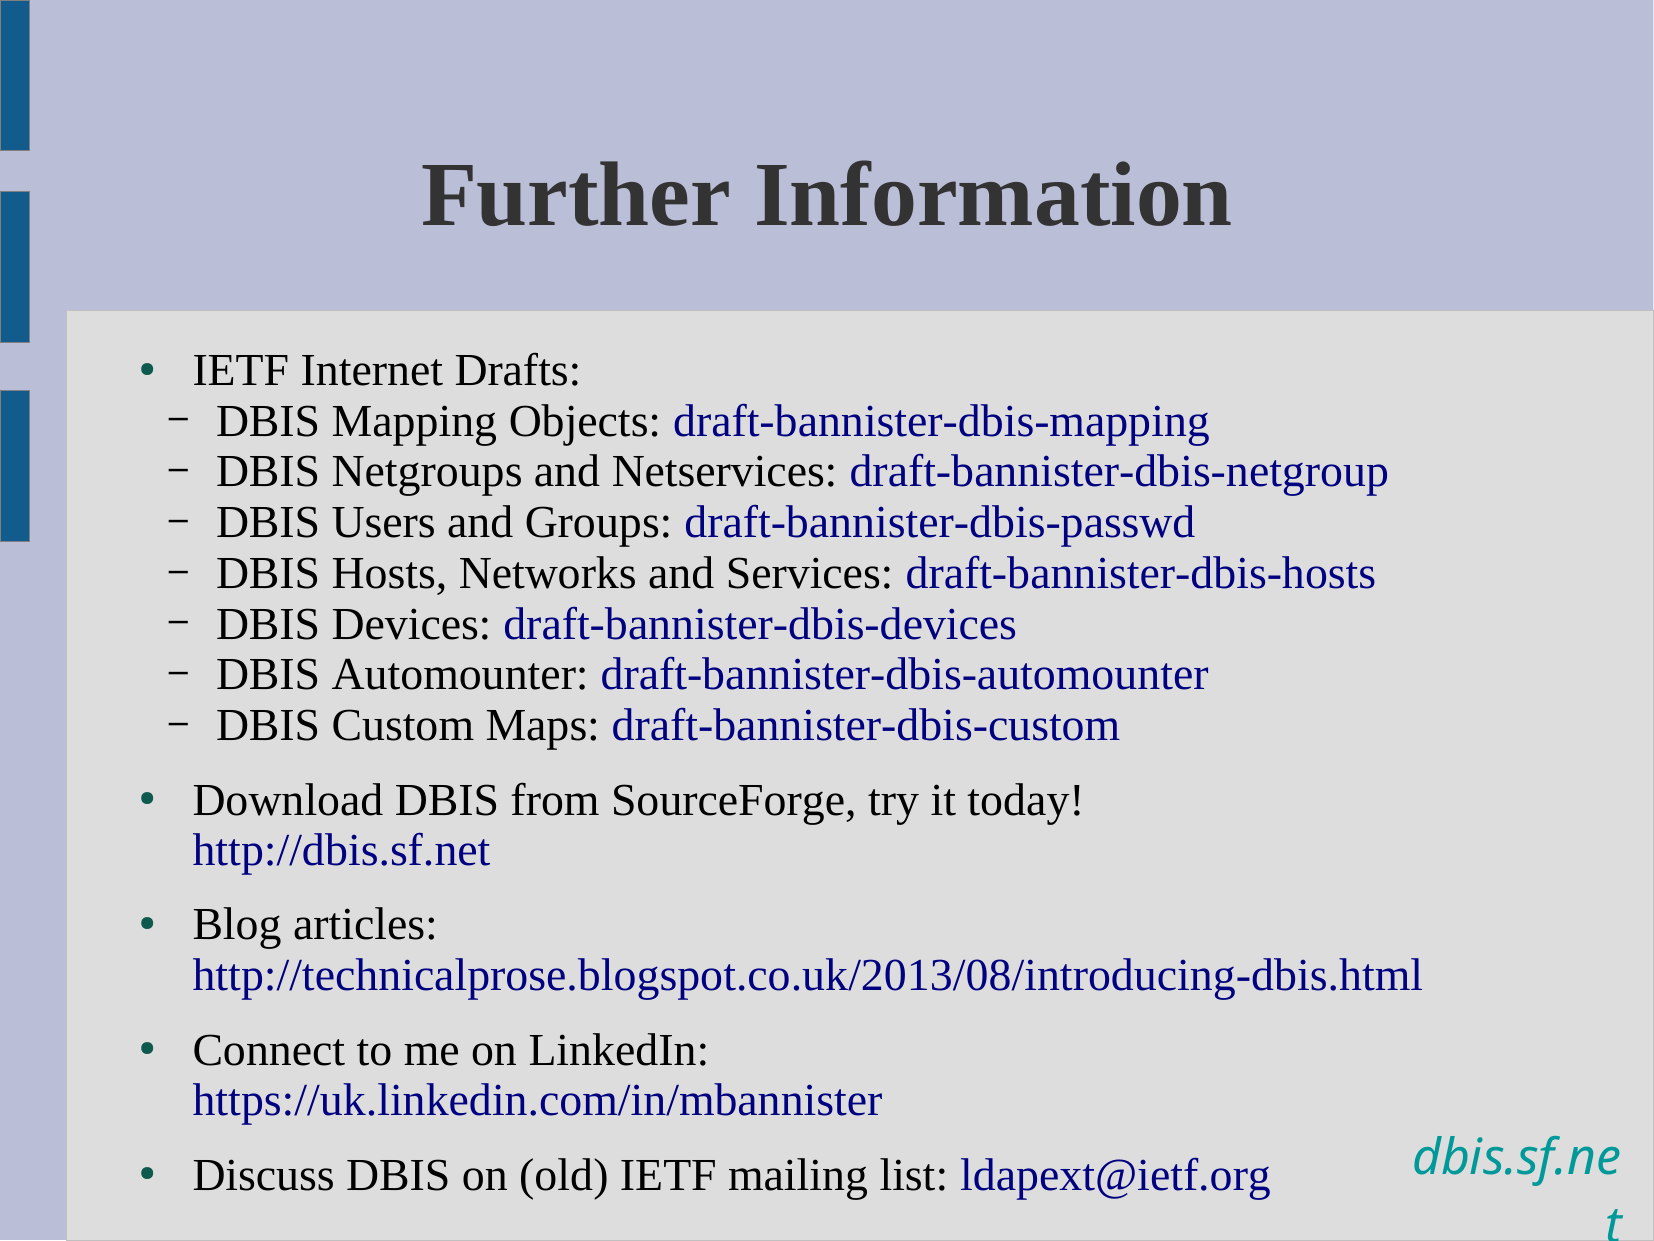

# Further Information
IETF Internet Drafts:
DBIS Mapping Objects: draft-bannister-dbis-mapping
DBIS Netgroups and Netservices: draft-bannister-dbis-netgroup
DBIS Users and Groups: draft-bannister-dbis-passwd
DBIS Hosts, Networks and Services: draft-bannister-dbis-hosts
DBIS Devices: draft-bannister-dbis-devices
DBIS Automounter: draft-bannister-dbis-automounter
DBIS Custom Maps: draft-bannister-dbis-custom
Download DBIS from SourceForge, try it today!
http://dbis.sf.net
Blog articles:
http://technicalprose.blogspot.co.uk/2013/08/introducing-dbis.html
Connect to me on LinkedIn:
https://uk.linkedin.com/in/mbannister
Discuss DBIS on (old) IETF mailing list: ldapext@ietf.org
dbis.sf.net